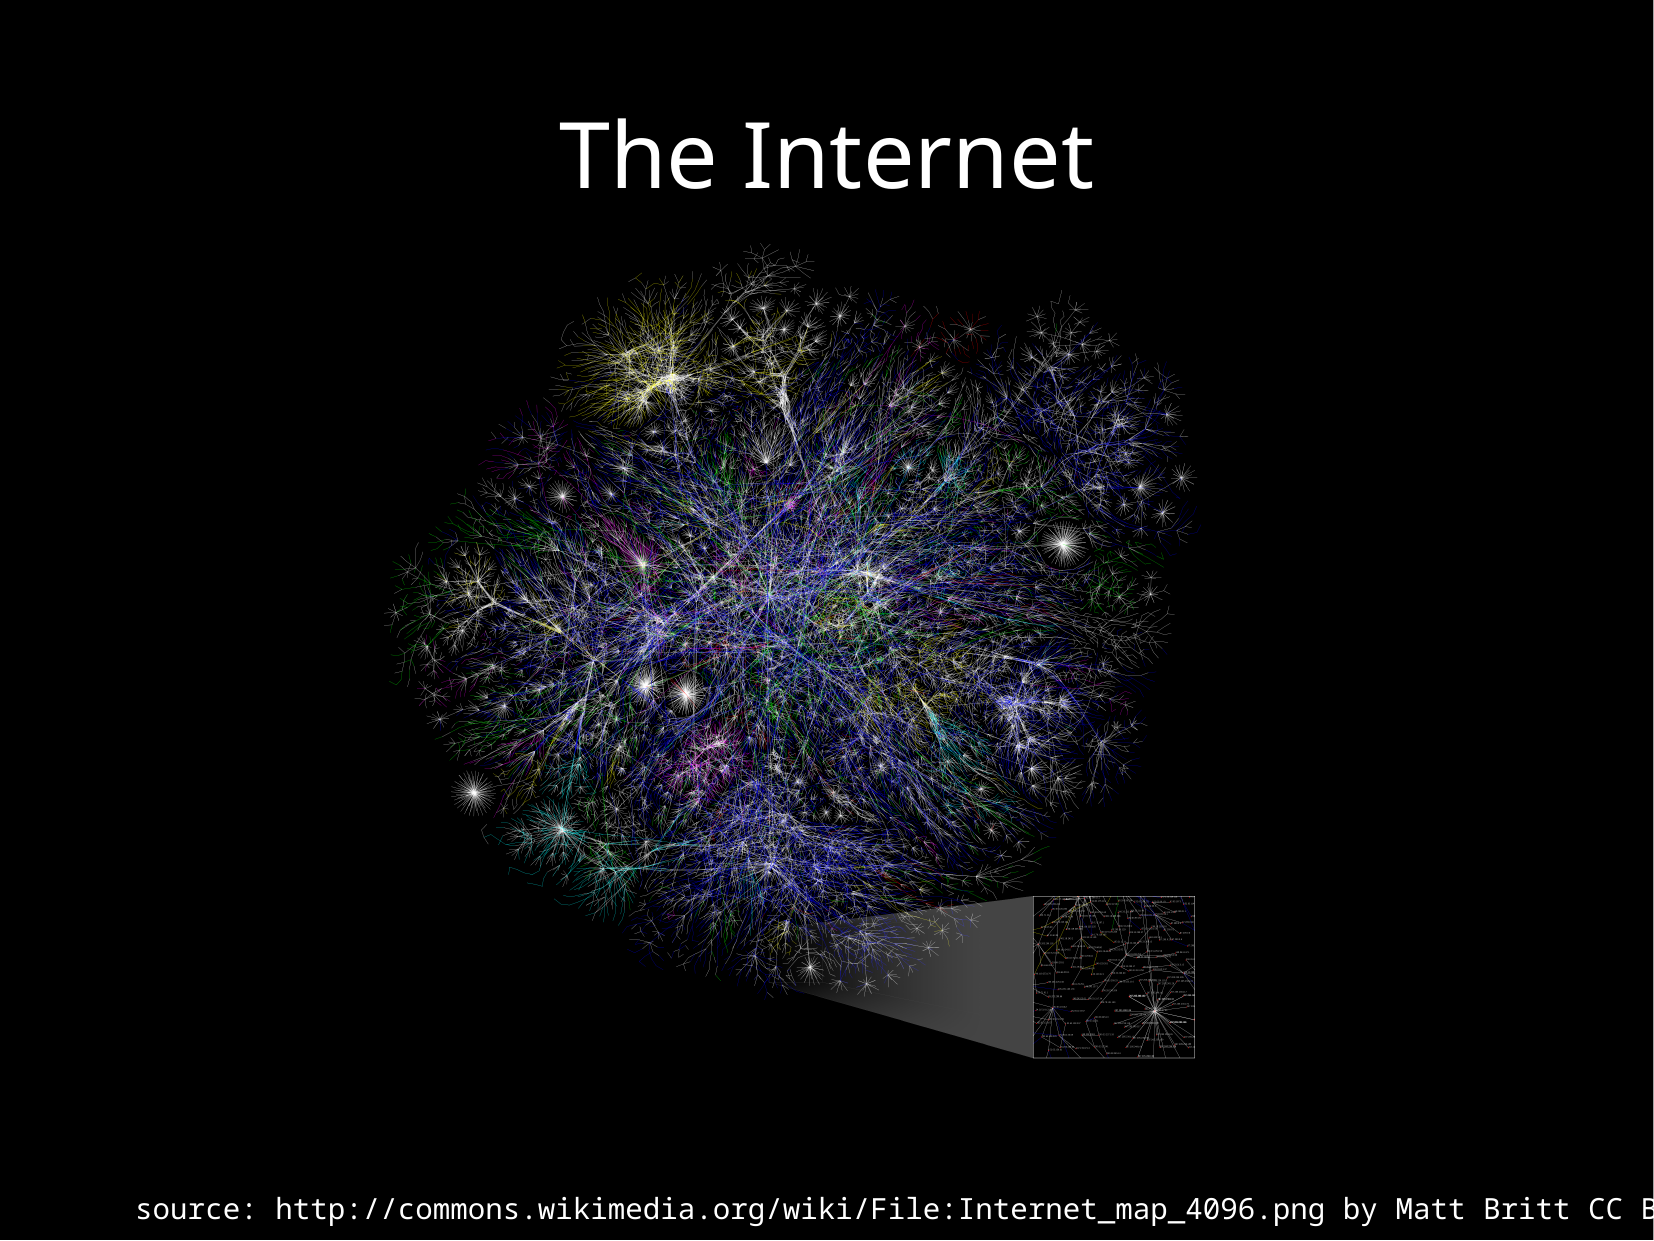

# The Internet
source: http://commons.wikimedia.org/wiki/File:Internet_map_4096.png by Matt Britt CC By 2.5